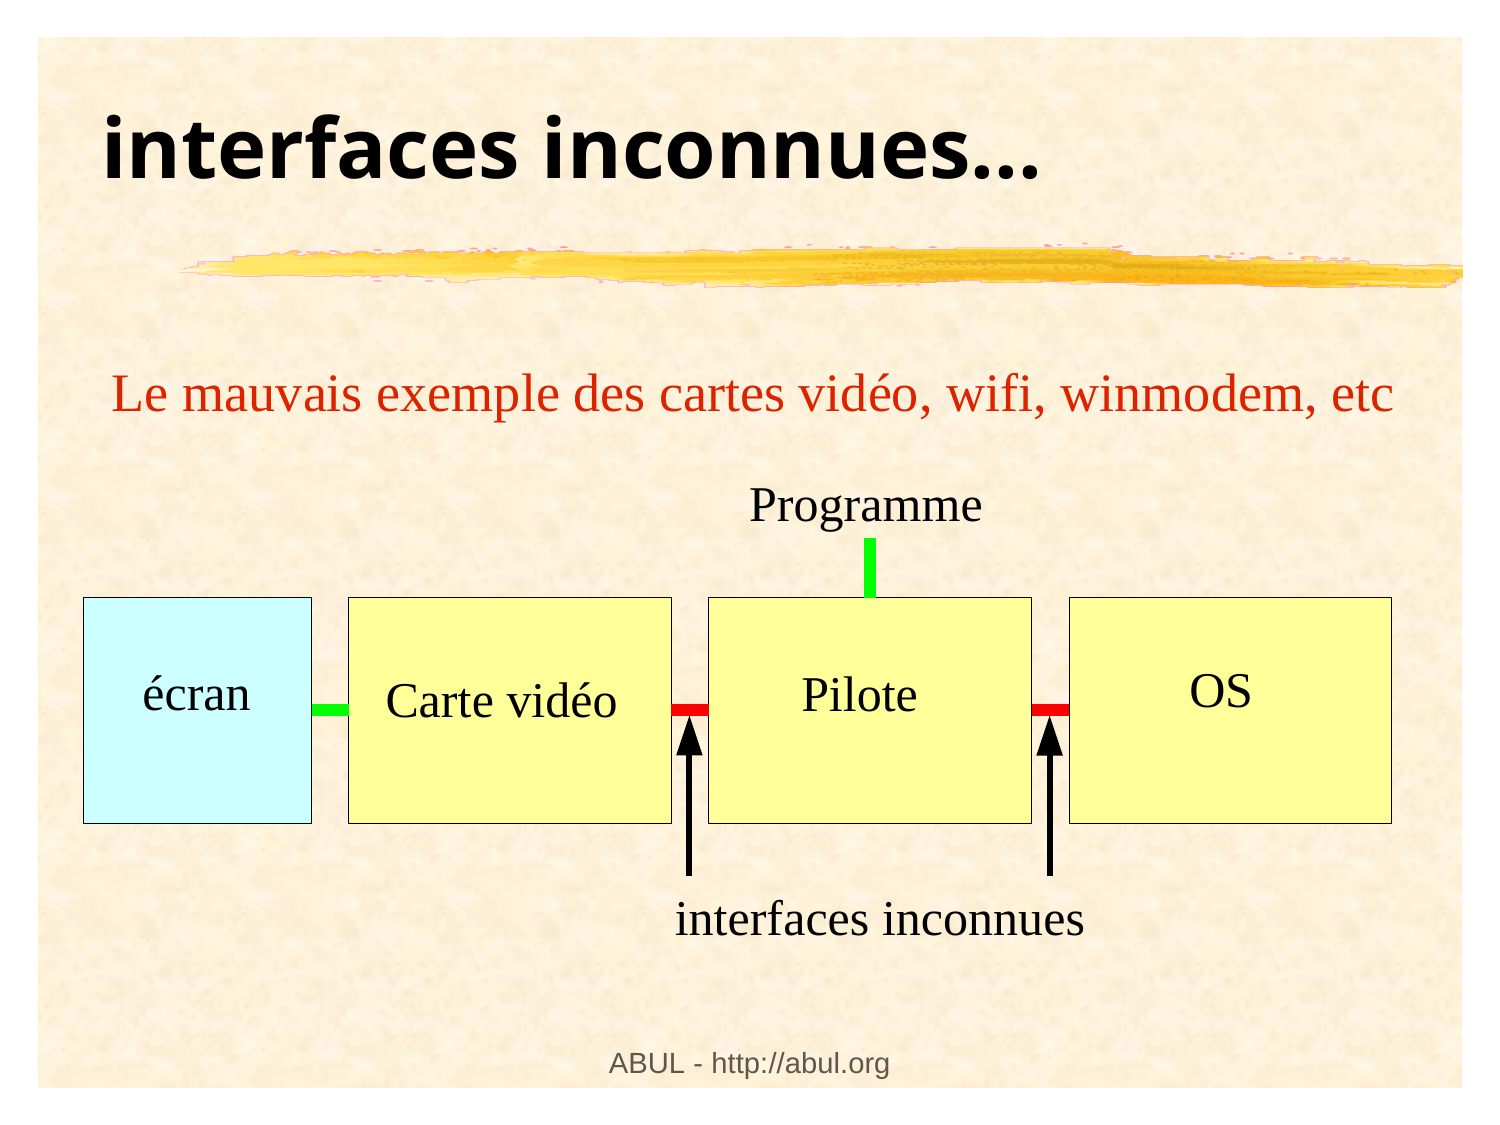

# interfaces inconnues...
Le mauvais exemple des cartes vidéo, wifi, winmodem, etc
Programme
OS
écran
Pilote
Carte vidéo
interfaces inconnues